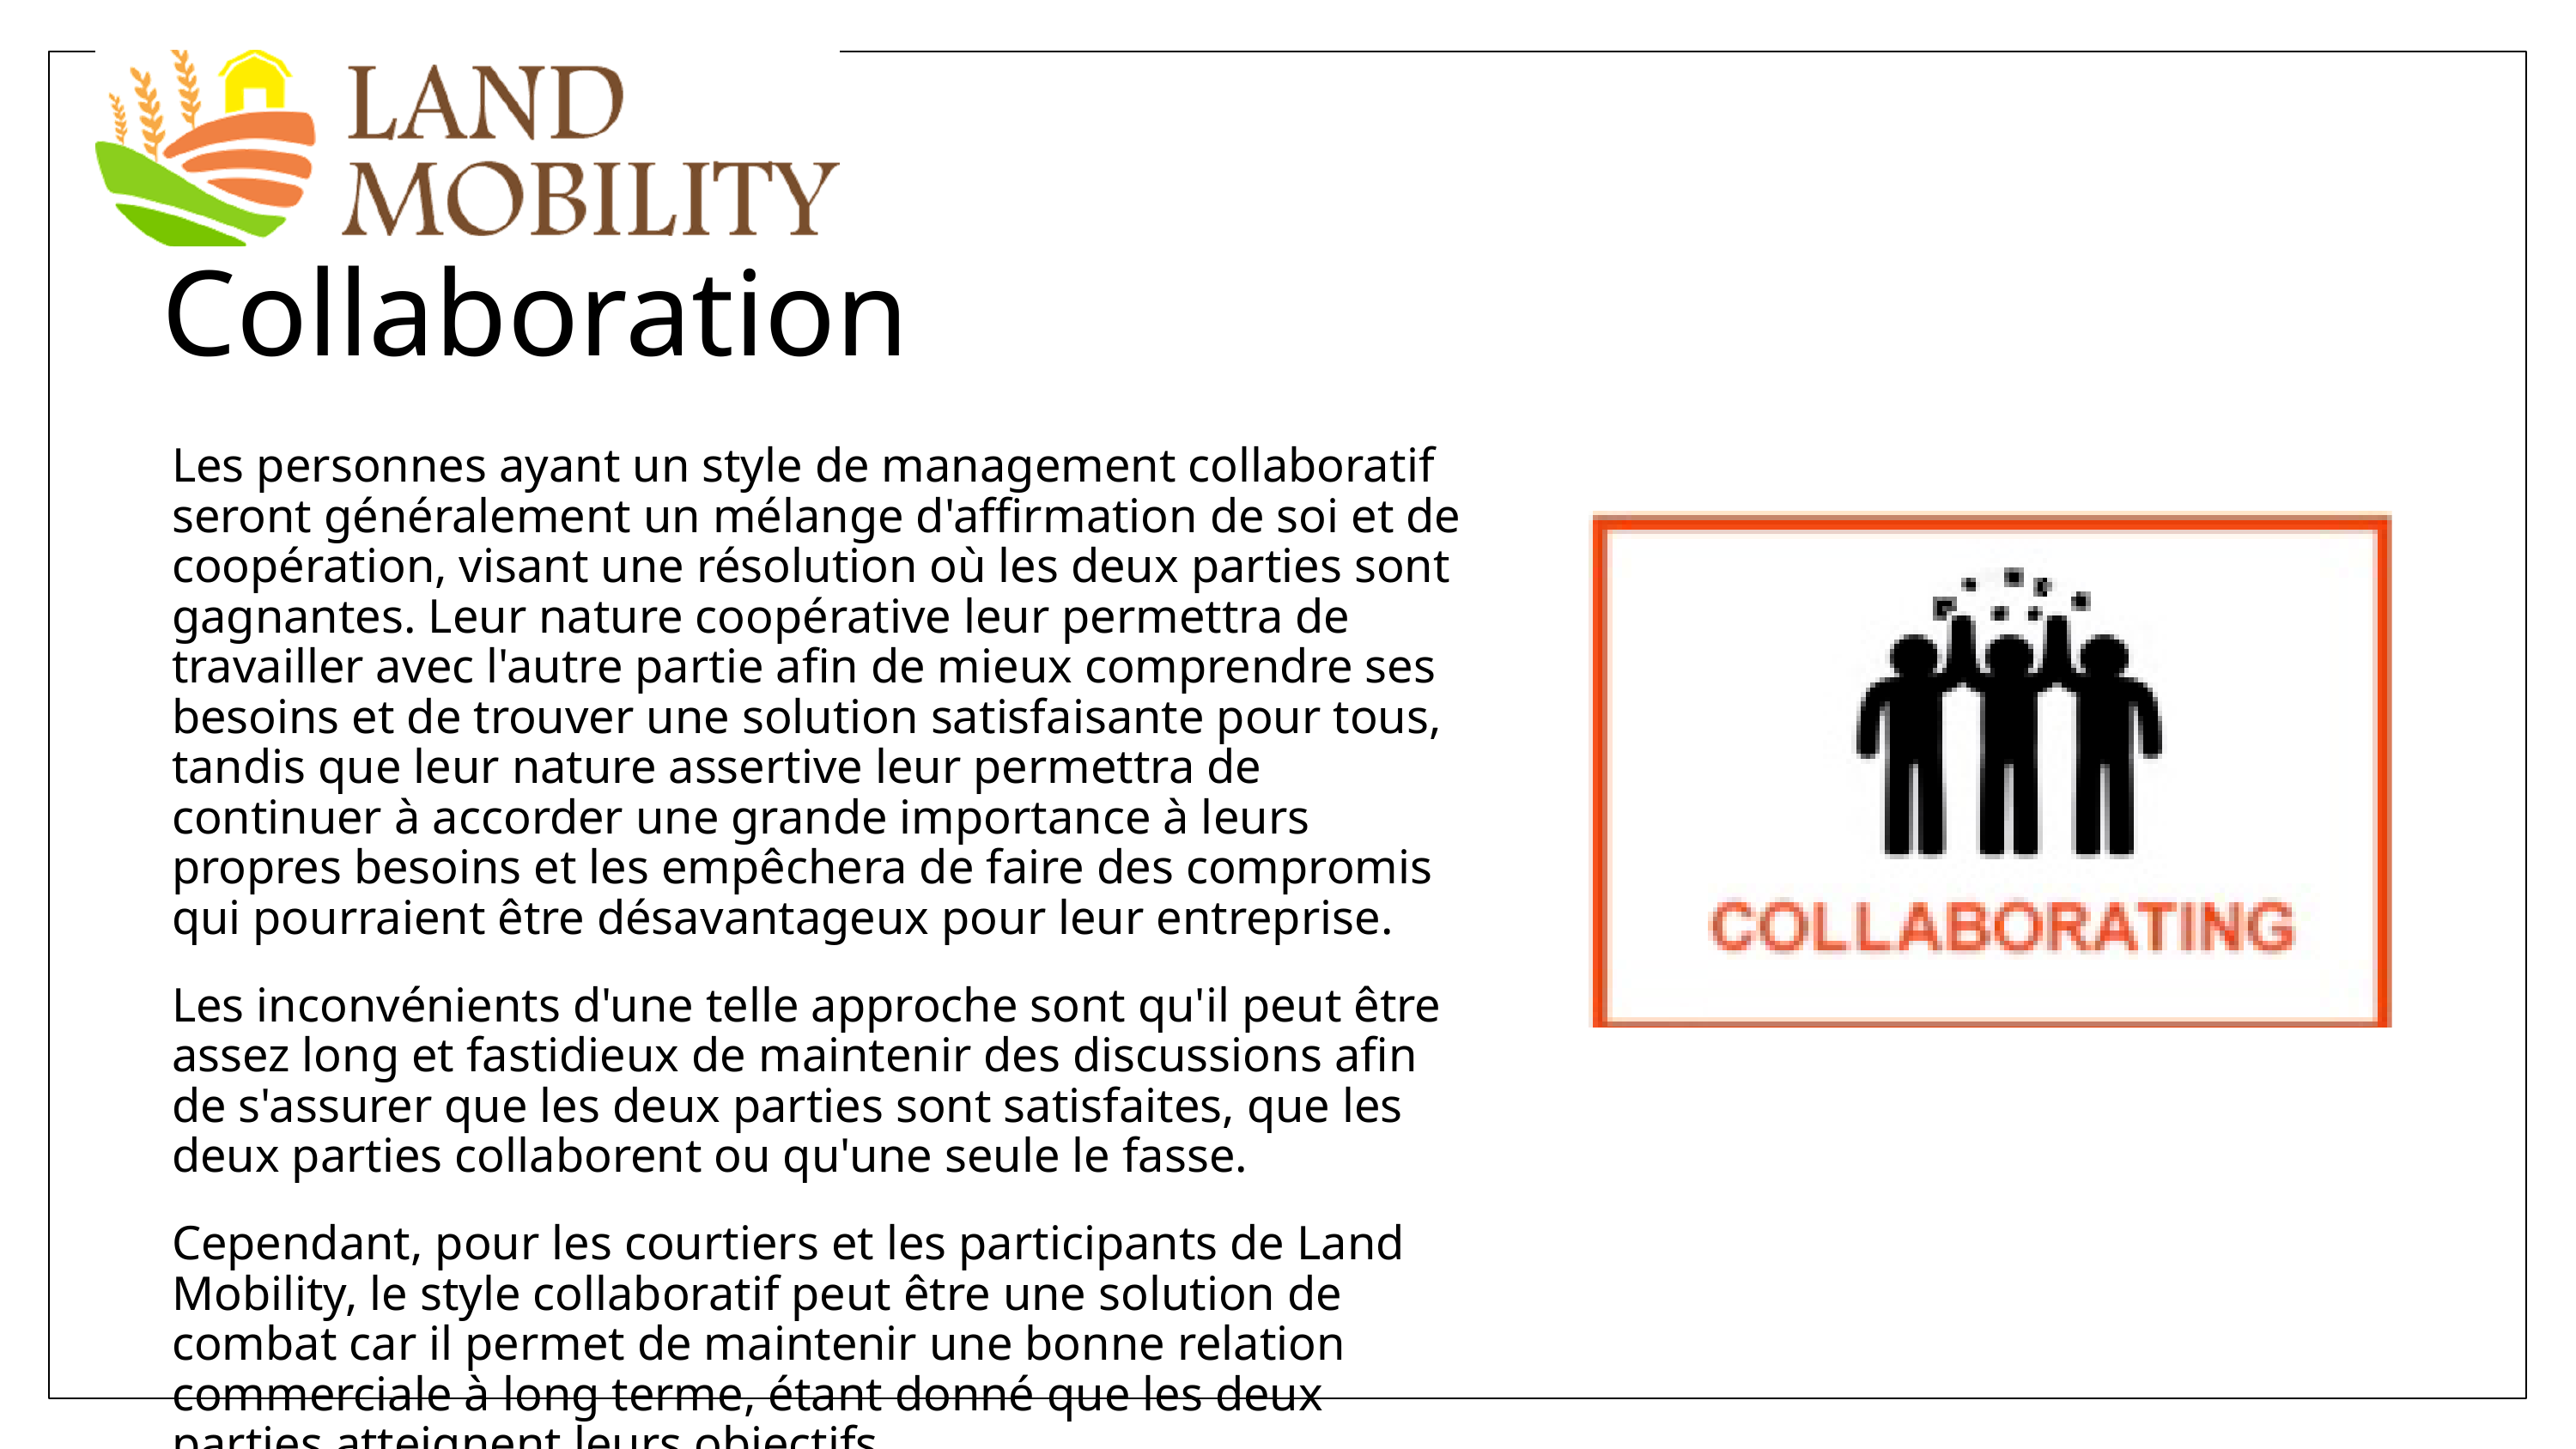

# Collaboration
Les personnes ayant un style de management collaboratif seront généralement un mélange d'affirmation de soi et de coopération, visant une résolution où les deux parties sont gagnantes. Leur nature coopérative leur permettra de travailler avec l'autre partie afin de mieux comprendre ses besoins et de trouver une solution satisfaisante pour tous, tandis que leur nature assertive leur permettra de continuer à accorder une grande importance à leurs propres besoins et les empêchera de faire des compromis qui pourraient être désavantageux pour leur entreprise.
Les inconvénients d'une telle approche sont qu'il peut être assez long et fastidieux de maintenir des discussions afin de s'assurer que les deux parties sont satisfaites, que les deux parties collaborent ou qu'une seule le fasse.
Cependant, pour les courtiers et les participants de Land Mobility, le style collaboratif peut être une solution de combat car il permet de maintenir une bonne relation commerciale à long terme, étant donné que les deux parties atteignent leurs objectifs.